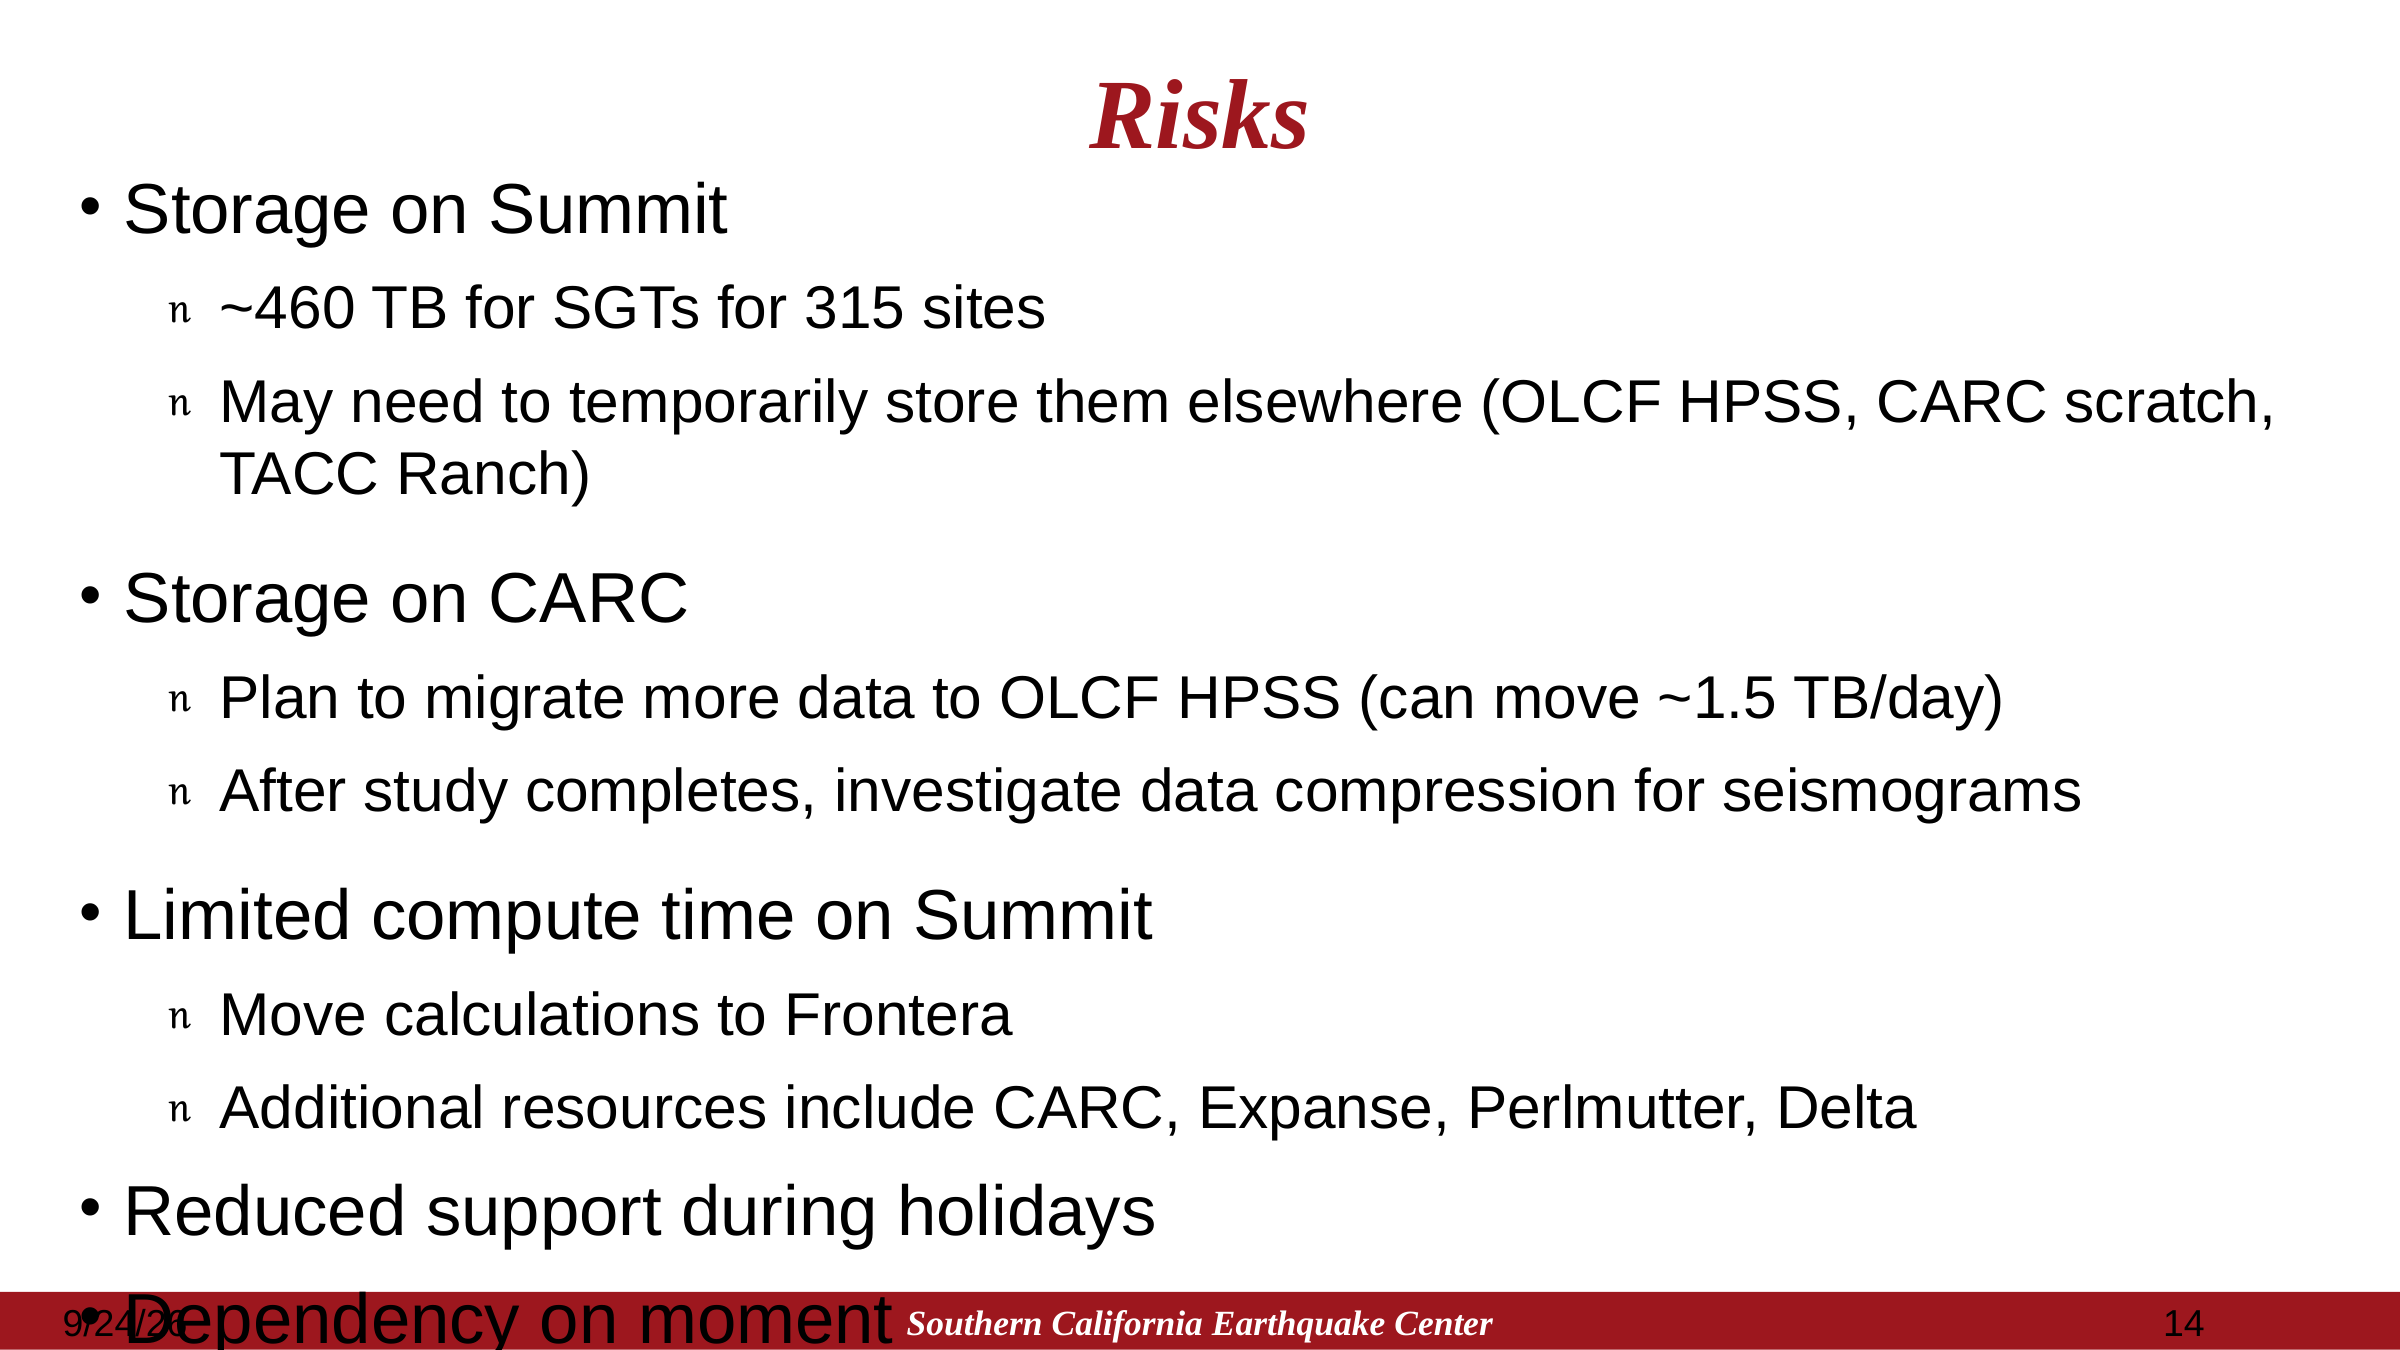

Risks
Storage on Summit
~460 TB for SGTs for 315 sites
May need to temporarily store them elsewhere (OLCF HPSS, CARC scratch, TACC Ranch)
Storage on CARC
Plan to migrate more data to OLCF HPSS (can move ~1.5 TB/day)
After study completes, investigate data compression for seismograms
Limited compute time on Summit
Move calculations to Frontera
Additional resources include CARC, Expanse, Perlmutter, Delta
Reduced support during holidays
Dependency on moment
Southern California Earthquake Center